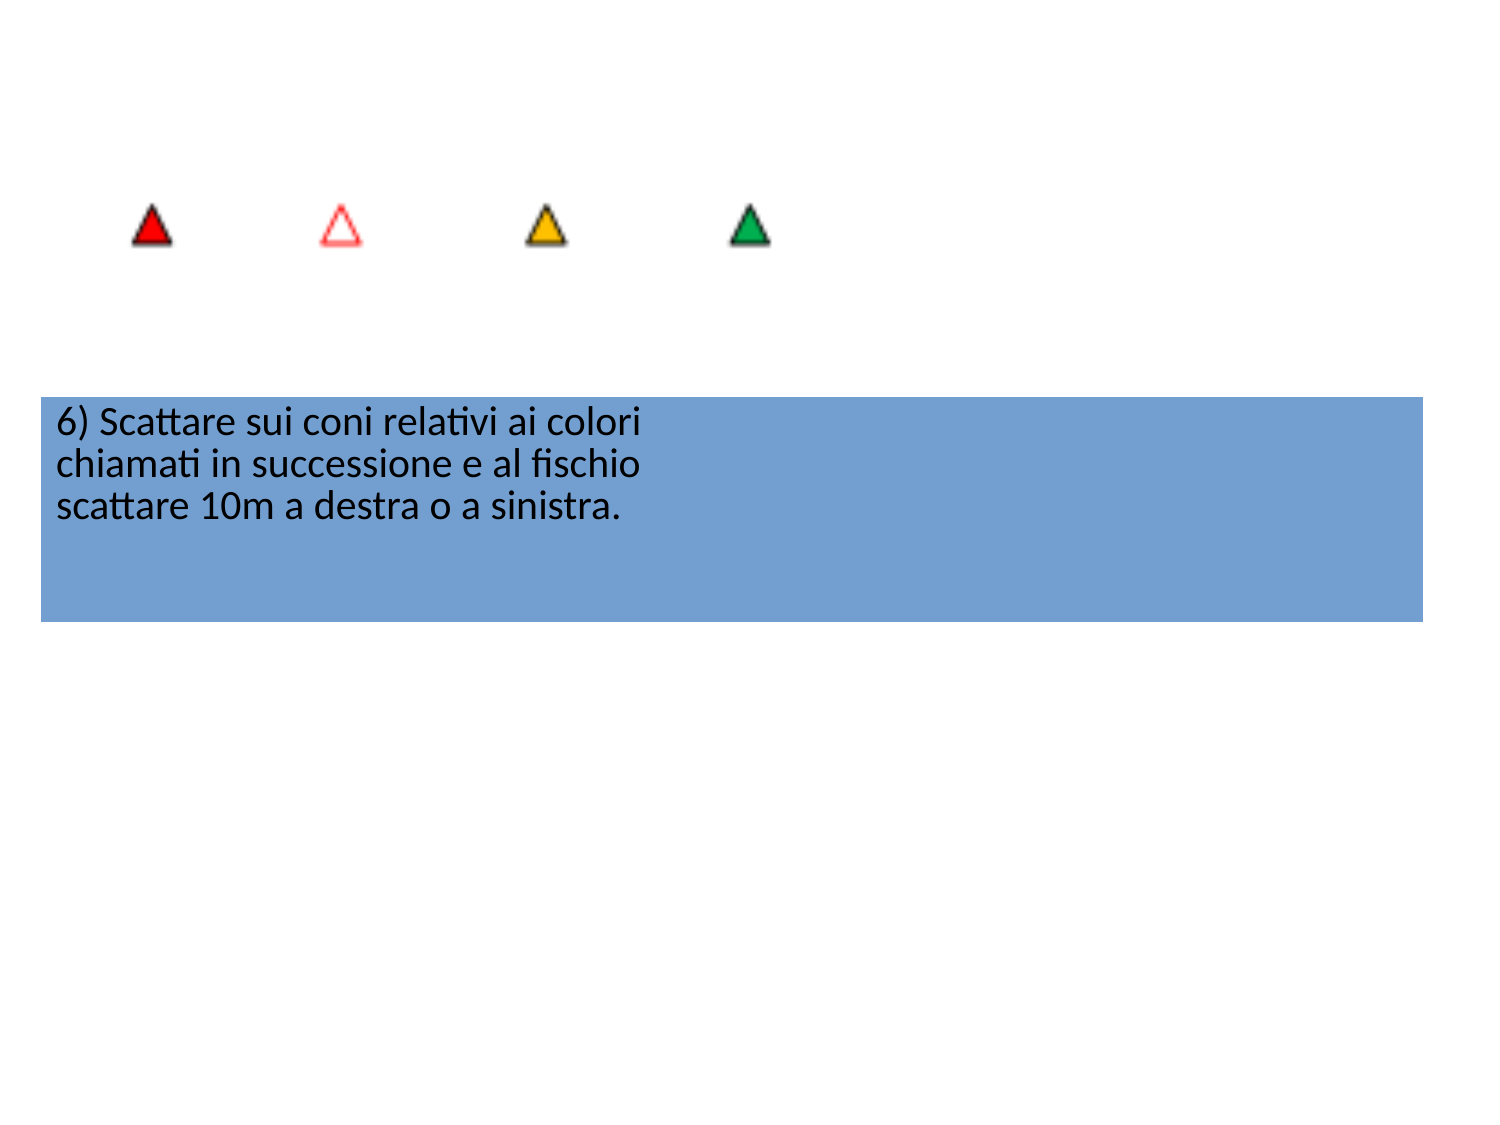

#
| 6) Scattare sui coni relativi ai colori chiamati in successione e al fischio scattare 10m a destra o a sinistra. | | |
| --- | --- | --- |
| | | |